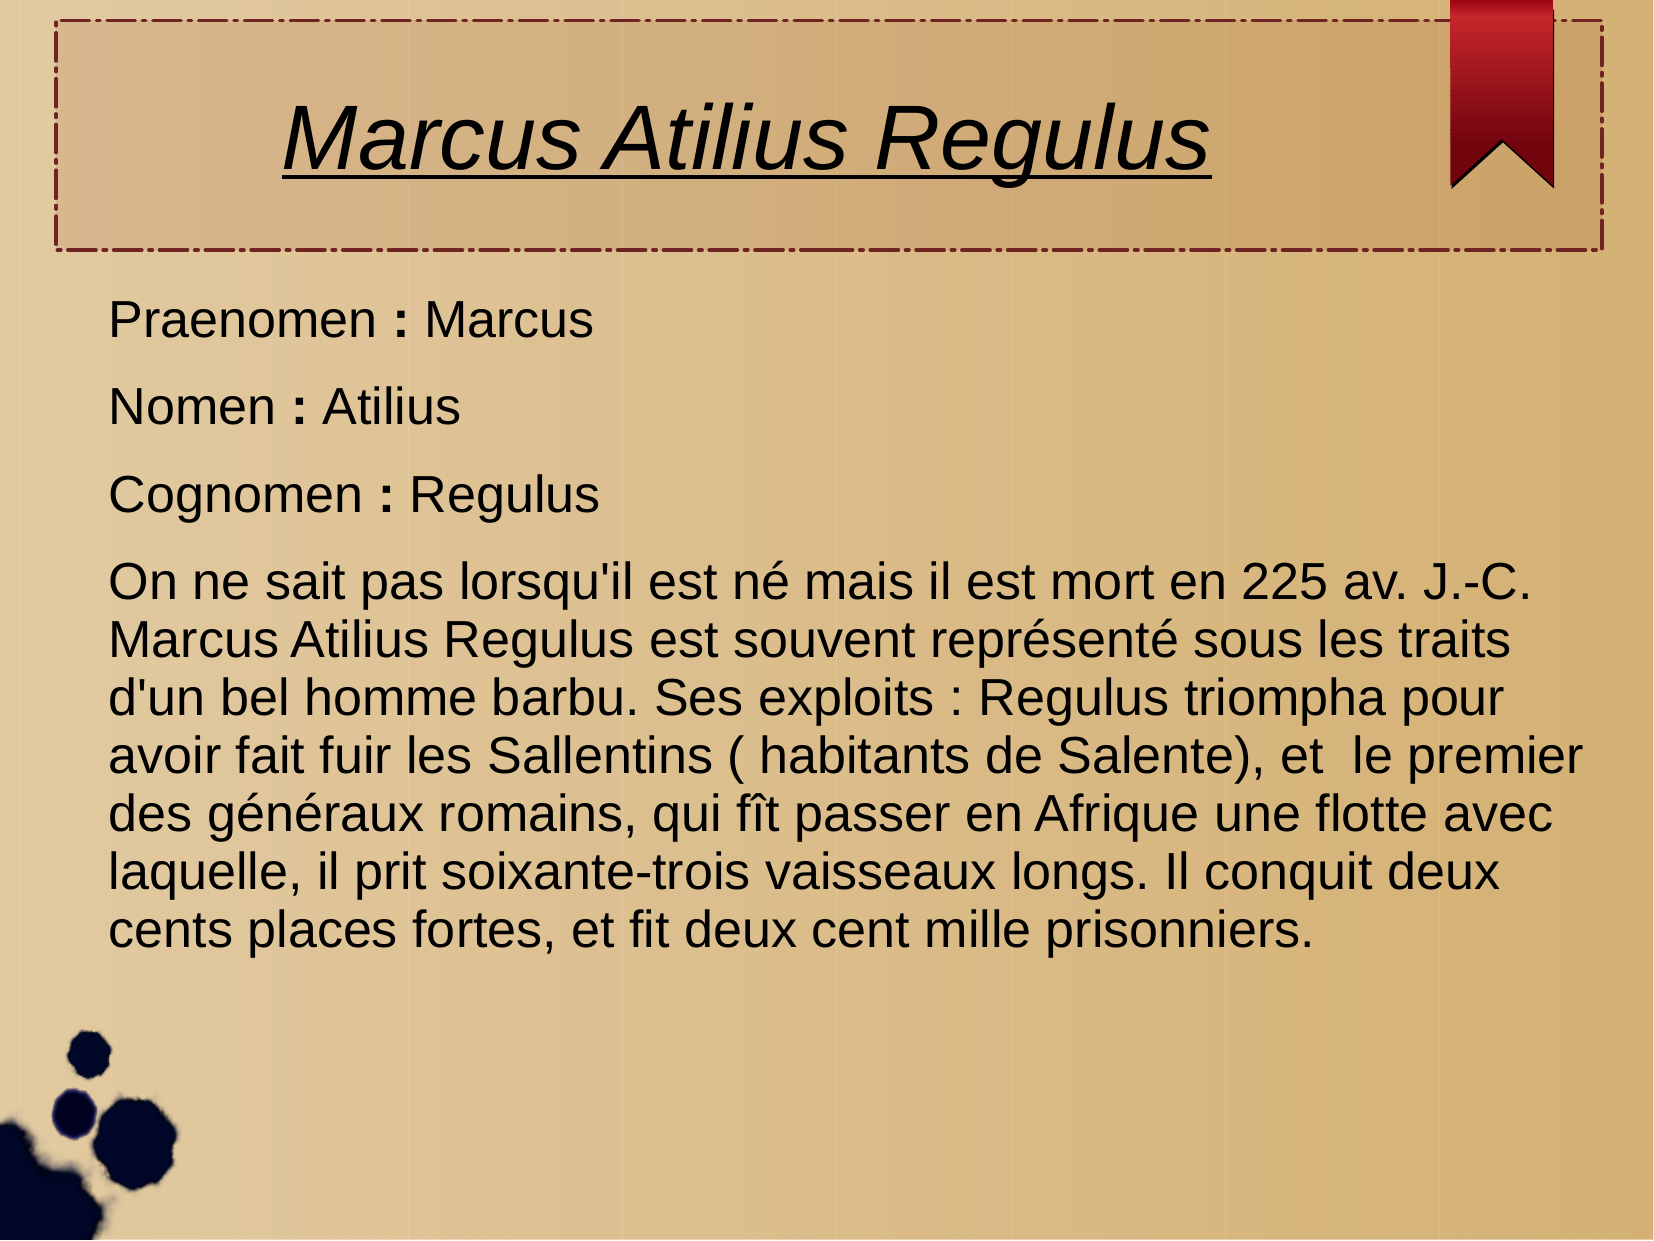

# Marcus Atilius Regulus
Praenomen : Marcus
Nomen : Atilius
Cognomen : Regulus
On ne sait pas lorsqu'il est né mais il est mort en 225 av. J.-C. Marcus Atilius Regulus est souvent représenté sous les traits d'un bel homme barbu. Ses exploits : Regulus triompha pour avoir fait fuir les Sallentins ( habitants de Salente), et le premier des généraux romains, qui fît passer en Afrique une flotte avec laquelle, il prit soixante-trois vaisseaux longs. Il conquit deux cents places fortes, et fit deux cent mille prisonniers.